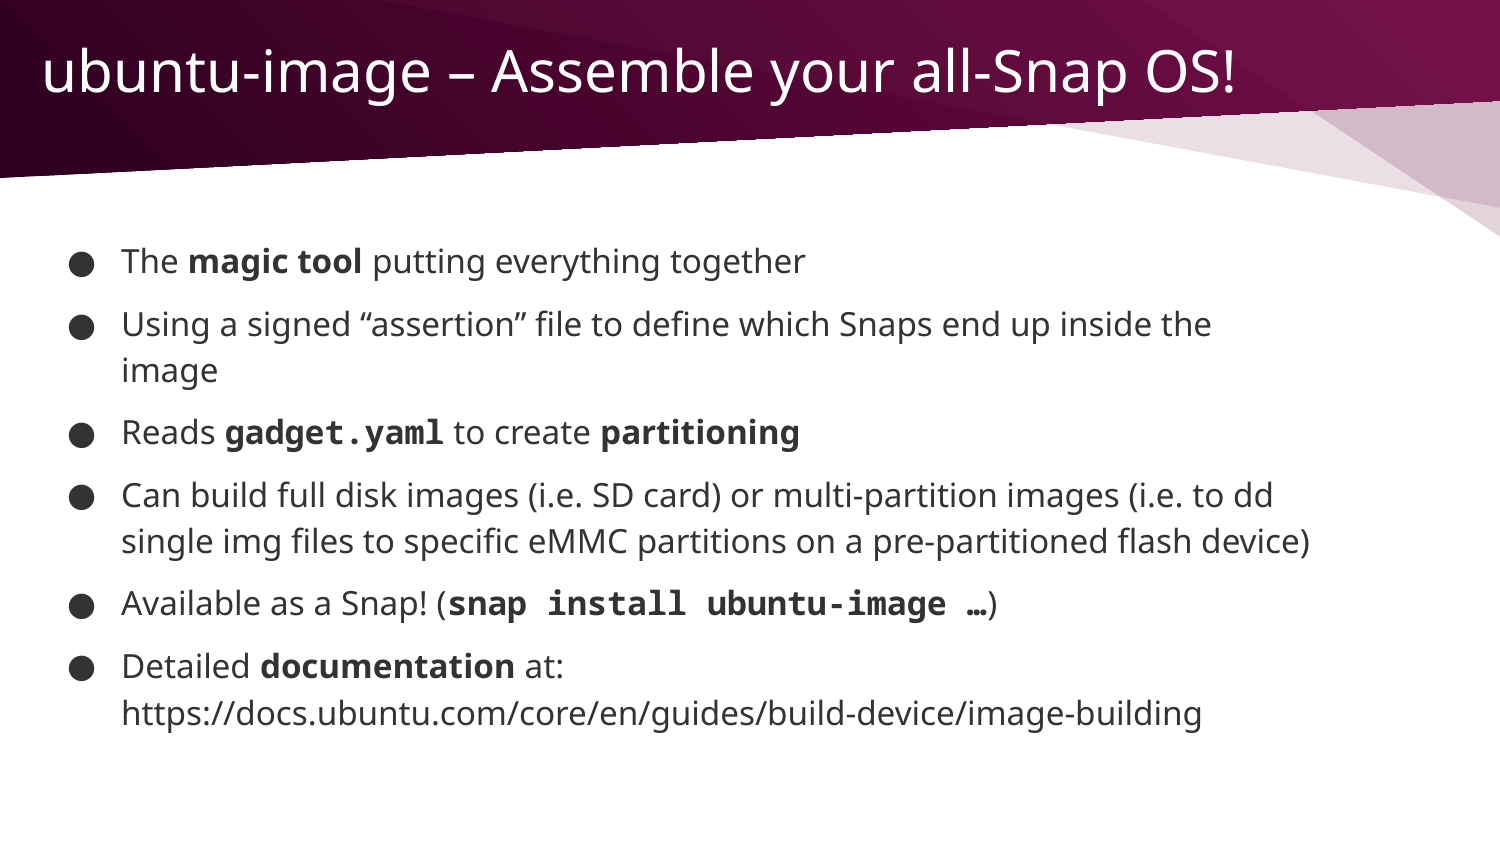

ubuntu-image – Assemble your all-Snap OS!
# The magic tool putting everything together
Using a signed “assertion” file to define which Snaps end up inside the image
Reads gadget.yaml to create partitioning
Can build full disk images (i.e. SD card) or multi-partition images (i.e. to dd single img files to specific eMMC partitions on a pre-partitioned flash device)
Available as a Snap! (snap install ubuntu-image …)
Detailed documentation at: https://docs.ubuntu.com/core/en/guides/build-device/image-building